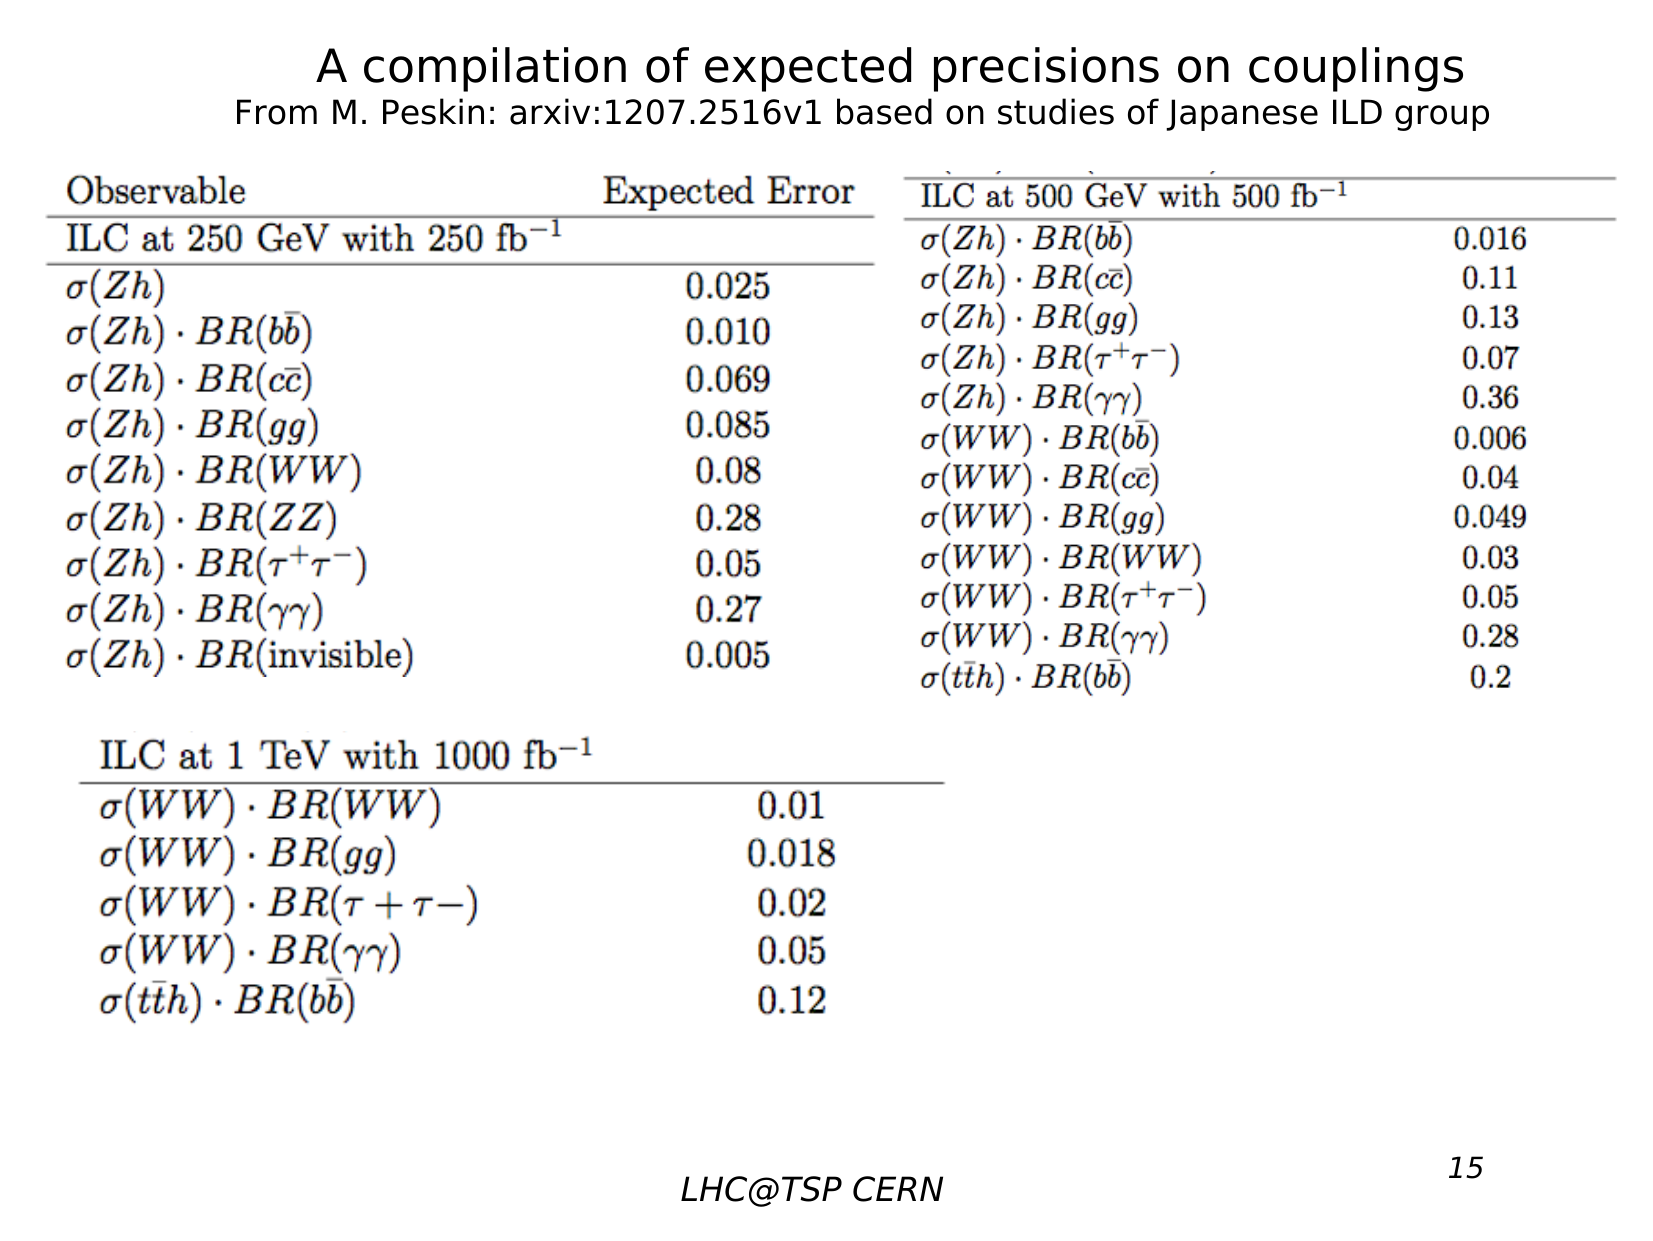

A compilation of expected precisions on couplings
 From M. Peskin: arxiv:1207.2516v1 based on studies of Japanese ILD group
LHC@TSP CERN